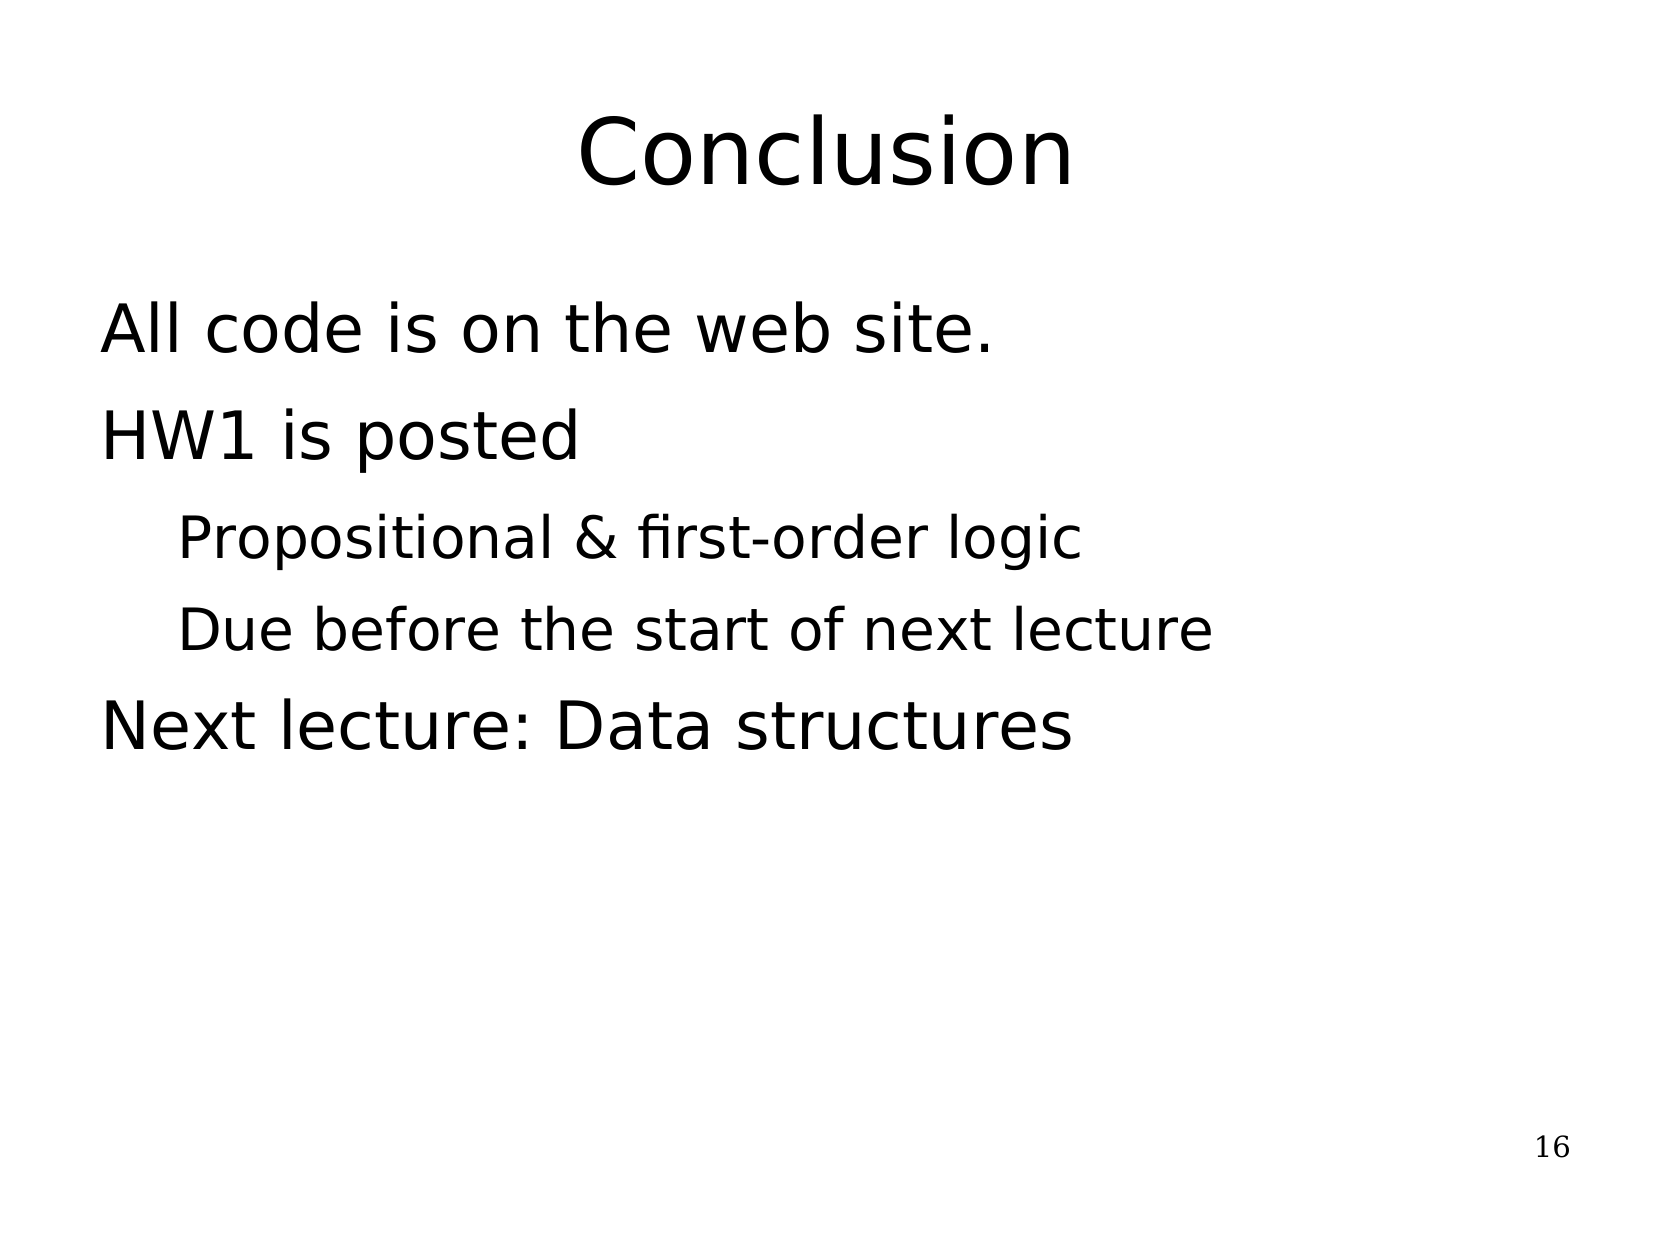

# Conclusion
All code is on the web site.
HW1 is posted
Propositional & first-order logic
Due before the start of next lecture
Next lecture: Data structures
16